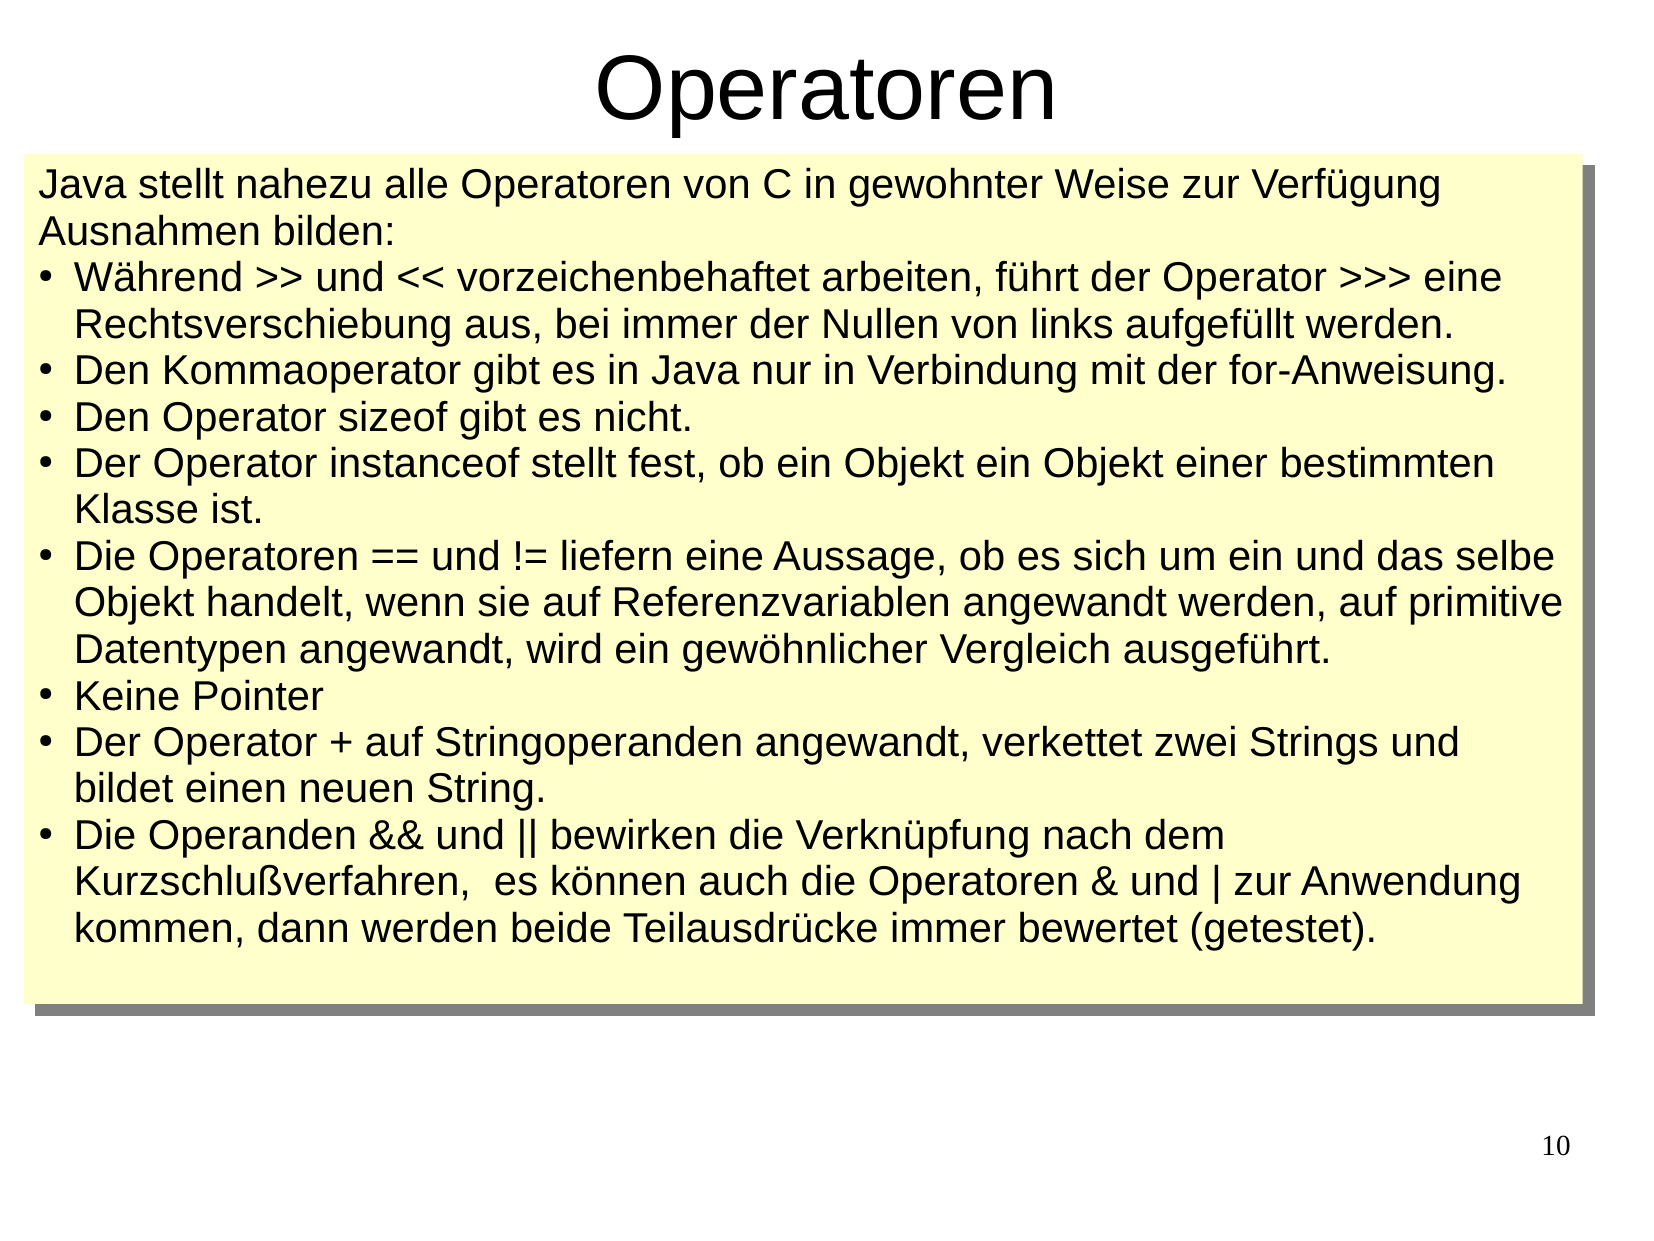

# Operatoren
Java stellt nahezu alle Operatoren von C in gewohnter Weise zur Verfügung
Ausnahmen bilden:
Während >> und << vorzeichenbehaftet arbeiten, führt der Operator >>> eine Rechtsverschiebung aus, bei immer der Nullen von links aufgefüllt werden.
Den Kommaoperator gibt es in Java nur in Verbindung mit der for-Anweisung.
Den Operator sizeof gibt es nicht.
Der Operator instanceof stellt fest, ob ein Objekt ein Objekt einer bestimmten Klasse ist.
Die Operatoren == und != liefern eine Aussage, ob es sich um ein und das selbe Objekt handelt, wenn sie auf Referenzvariablen angewandt werden, auf primitive Datentypen angewandt, wird ein gewöhnlicher Vergleich ausgeführt.
Keine Pointer
Der Operator + auf Stringoperanden angewandt, verkettet zwei Strings und bildet einen neuen String.
Die Operanden && und || bewirken die Verknüpfung nach dem Kurzschlußverfahren, es können auch die Operatoren & und | zur Anwendung kommen, dann werden beide Teilausdrücke immer bewertet (getestet).
10